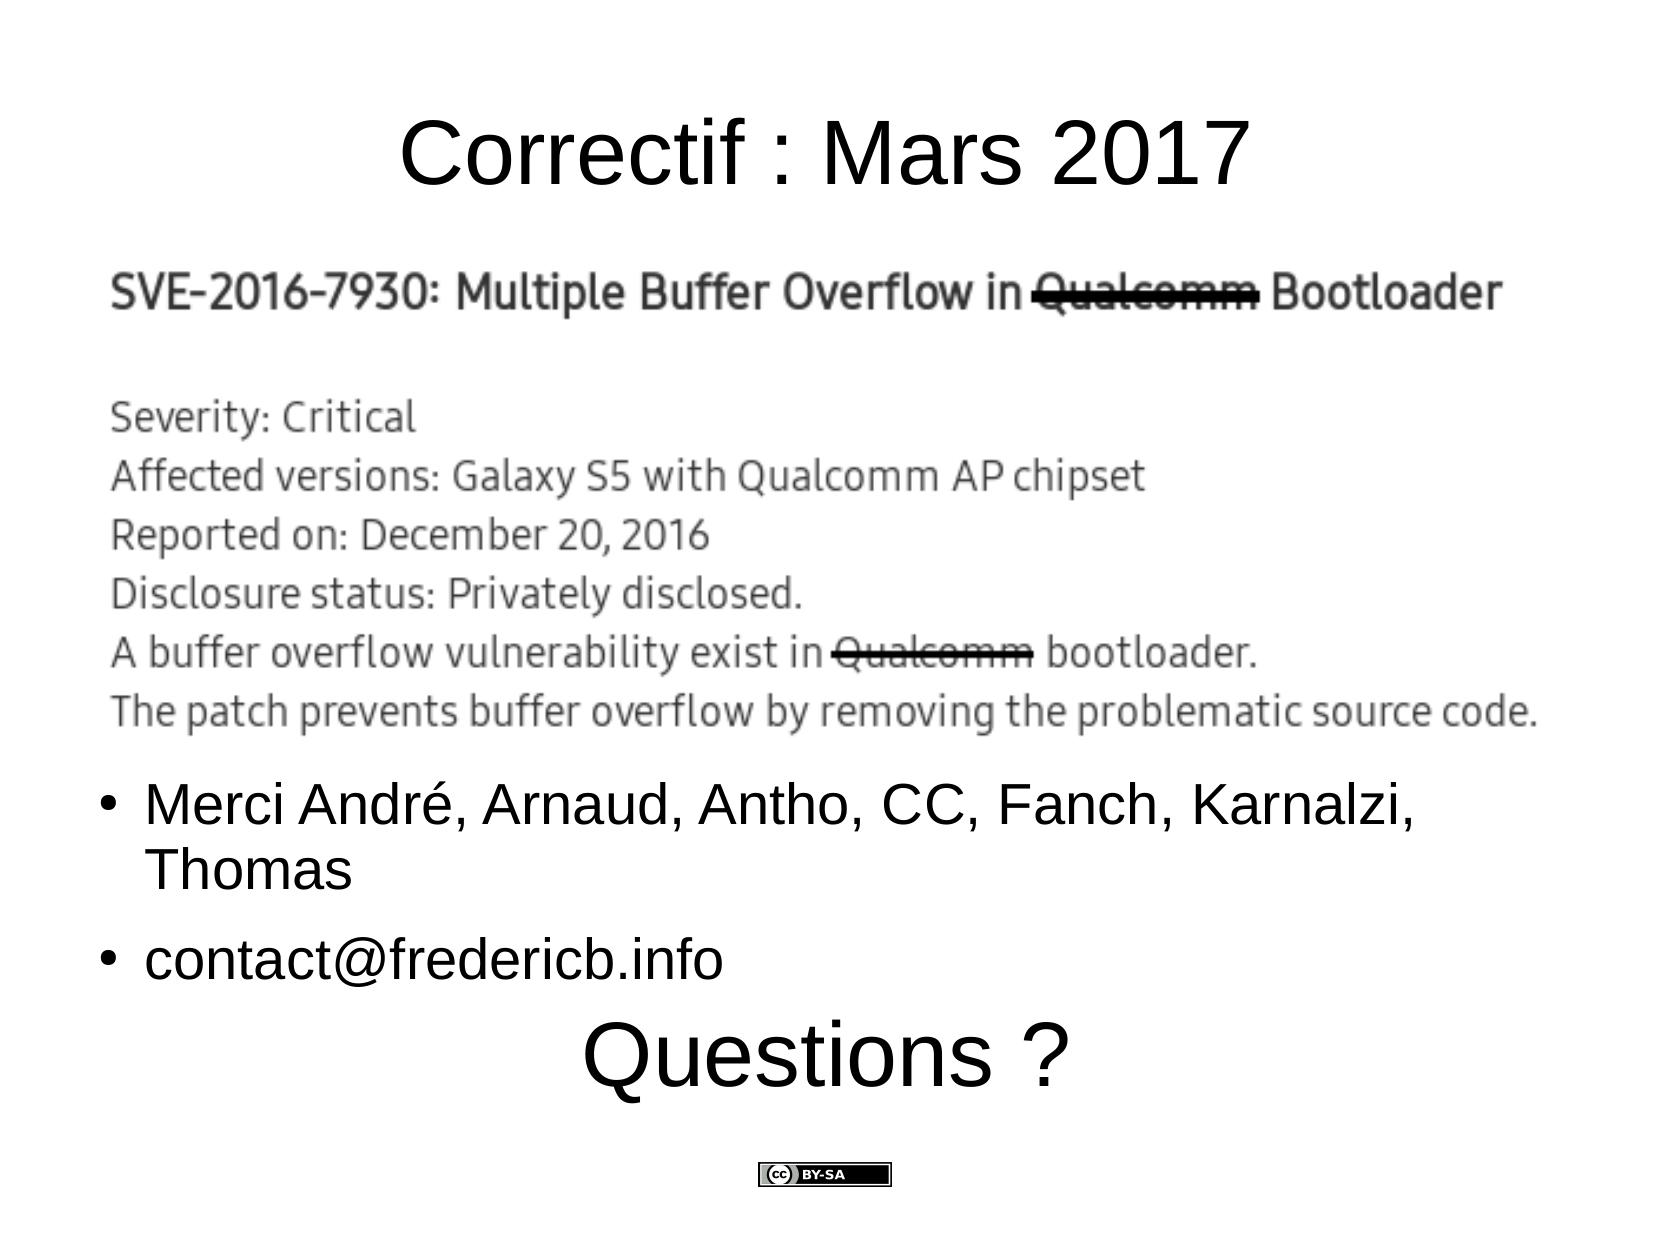

# Correctif : Mars 2017
Merci André, Arnaud, Antho, CC, Fanch, Karnalzi, Thomas
contact@fredericb.info
Questions ?